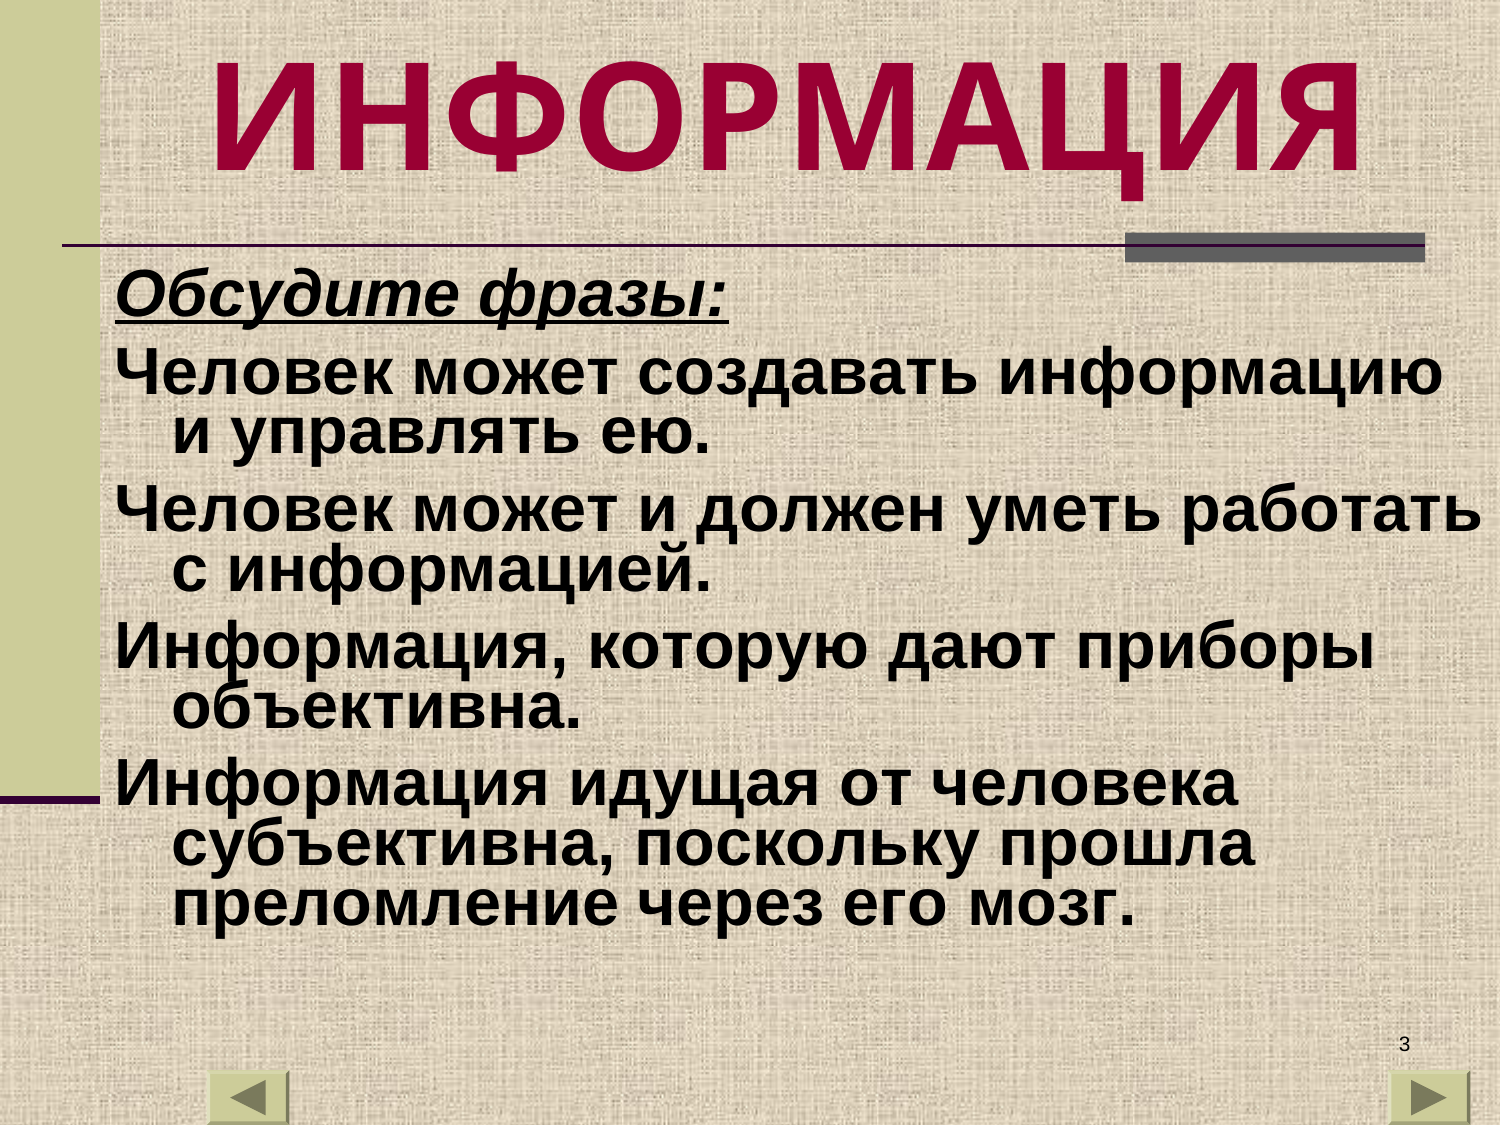

# ИНФОРМАЦИЯ
Обсудите фразы:
Человек может создавать информацию и управлять ею.
Человек может и должен уметь работать с информацией.
Информация, которую дают приборы объективна.
Информация идущая от человека субъективна, поскольку прошла преломление через его мозг.
3